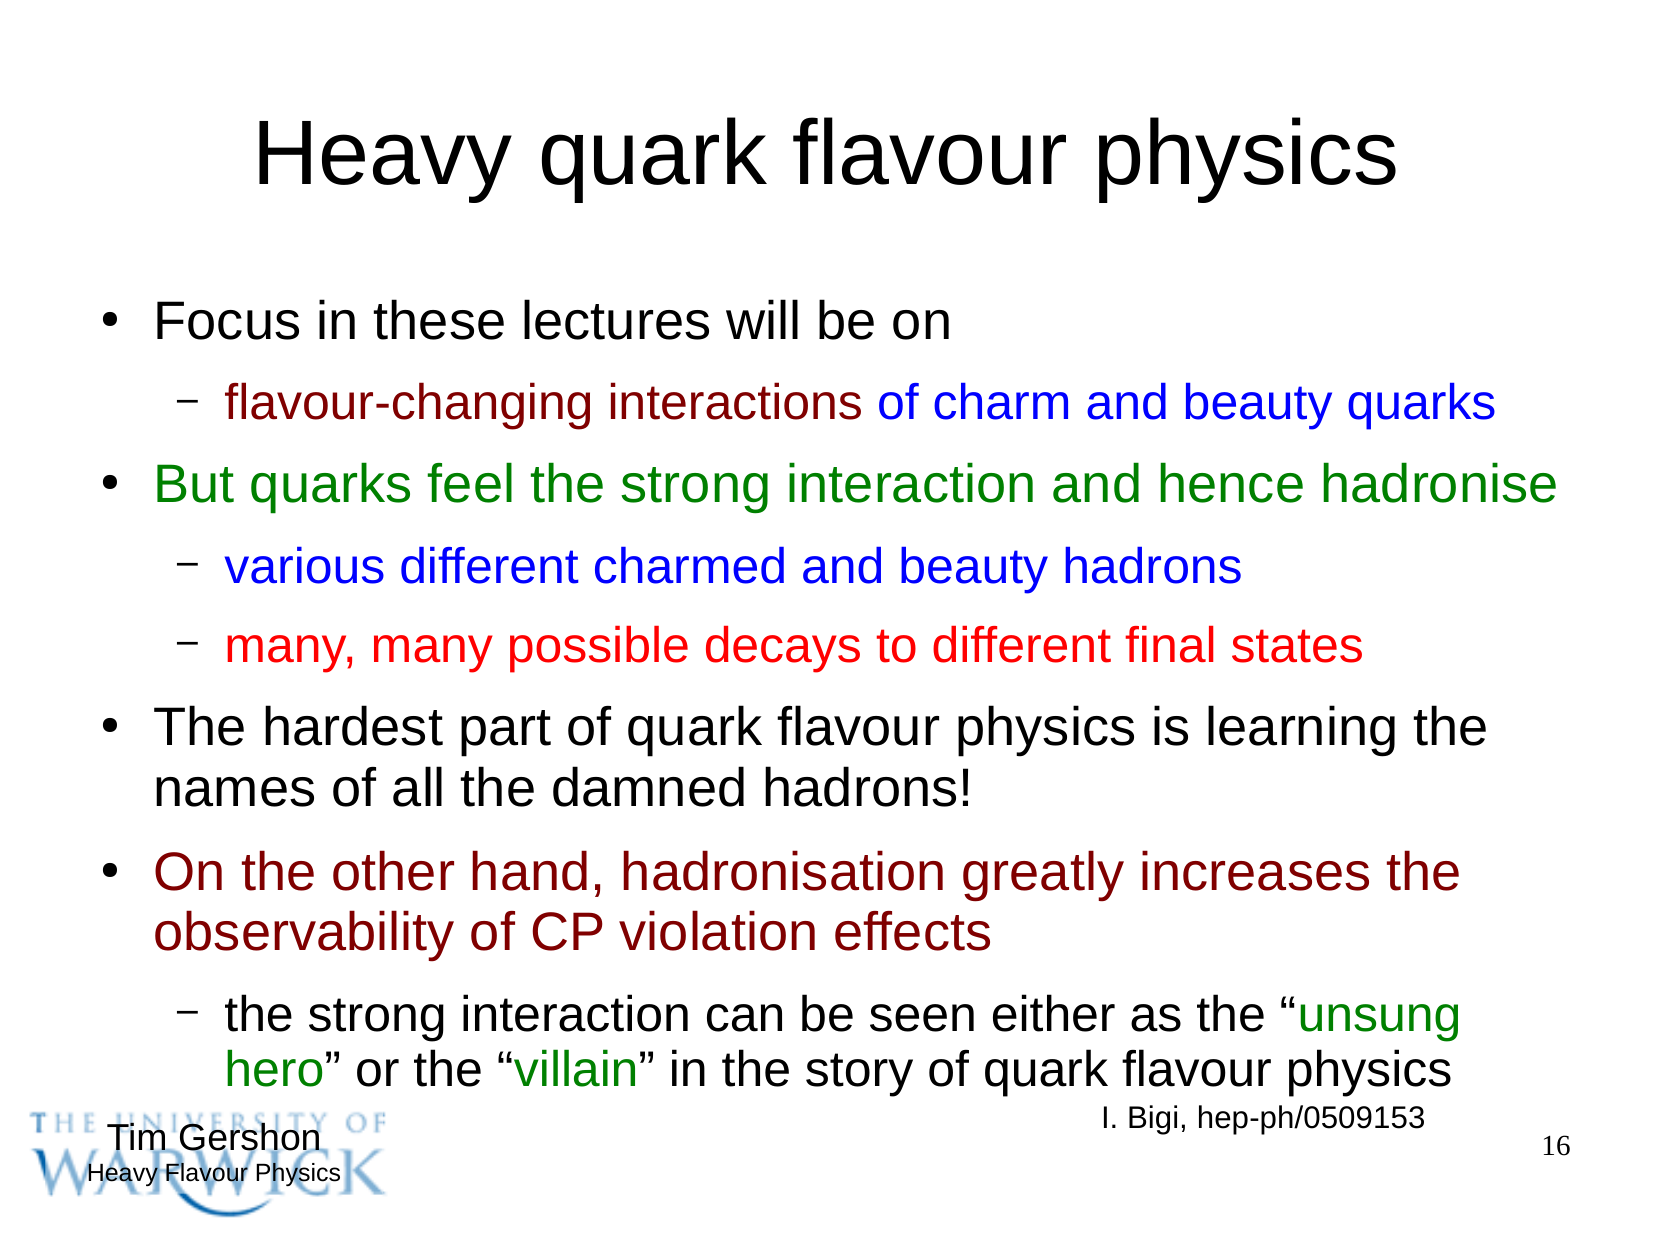

# Heavy quark flavour physics
Focus in these lectures will be on
flavour-changing interactions of charm and beauty quarks
But quarks feel the strong interaction and hence hadronise
various different charmed and beauty hadrons
many, many possible decays to different final states
The hardest part of quark flavour physics is learning the names of all the damned hadrons!
On the other hand, hadronisation greatly increases the observability of CP violation effects
the strong interaction can be seen either as the “unsung hero” or the “villain” in the story of quark flavour physics
I. Bigi, hep-ph/0509153
Tim Gershon
Heavy Flavour Physics
16